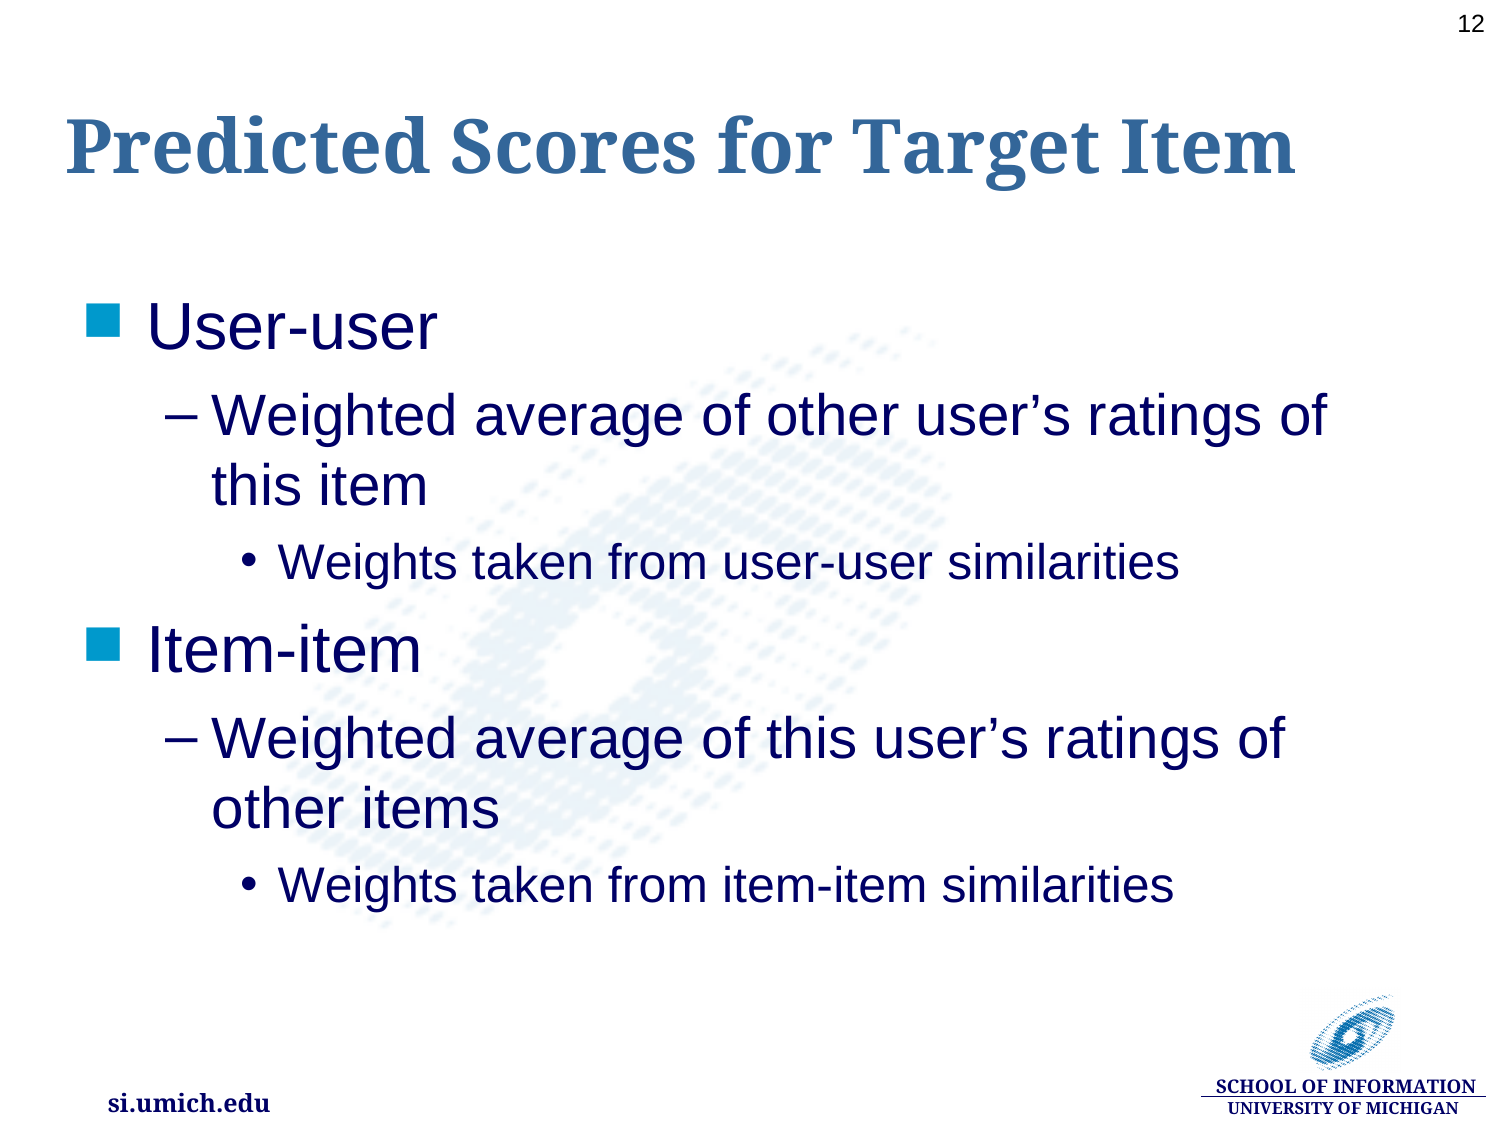

# Predicted Scores for Target Item
User-user
Weighted average of other user’s ratings of this item
Weights taken from user-user similarities
Item-item
Weighted average of this user’s ratings of other items
Weights taken from item-item similarities